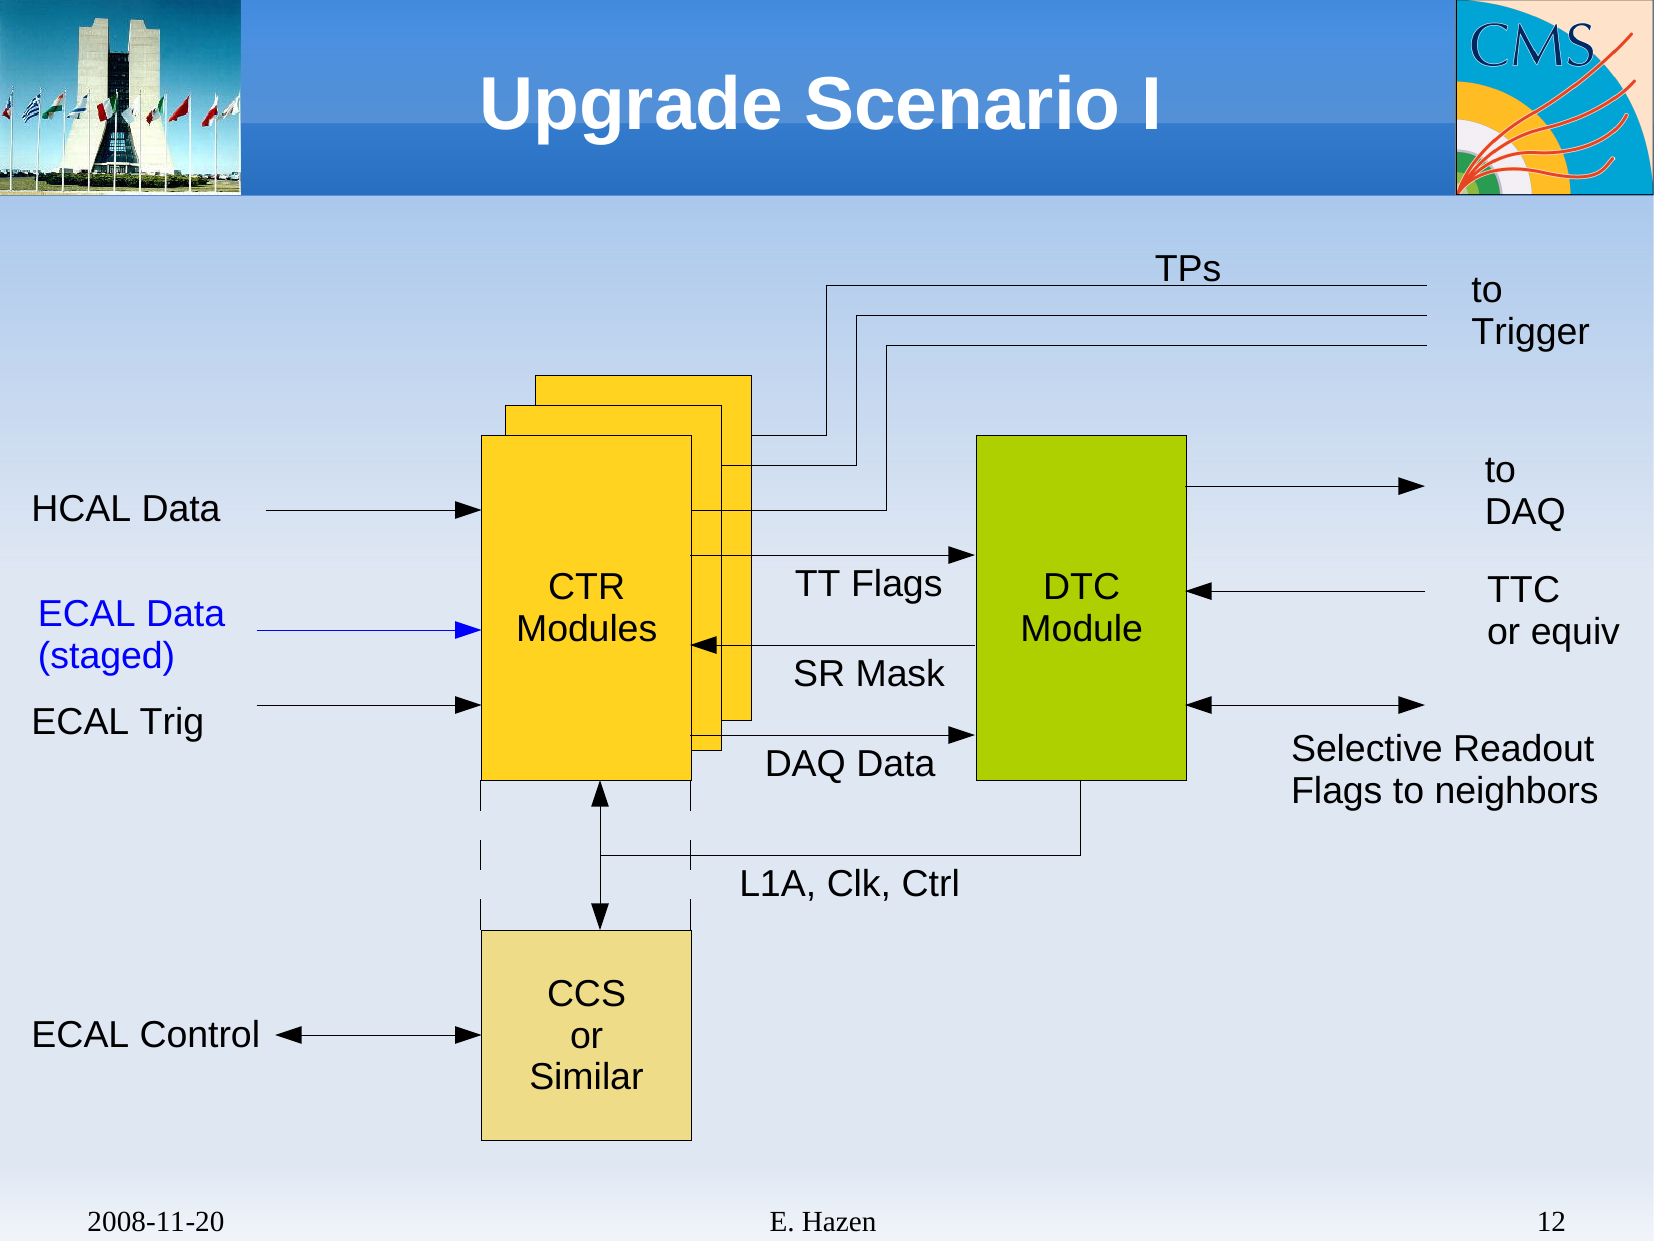

# Upgrade Scenario I
TPs
to
Trigger
CTR
Modules
DTC
Module
to
DAQ
HCAL Data
TT Flags
TTC
or equiv
ECAL Data
(staged)
SR Mask
ECAL Trig
Selective Readout
Flags to neighbors
DAQ Data
L1A, Clk, Ctrl
CCS
or
Similar
ECAL Control
2008-11-20
E. Hazen
12